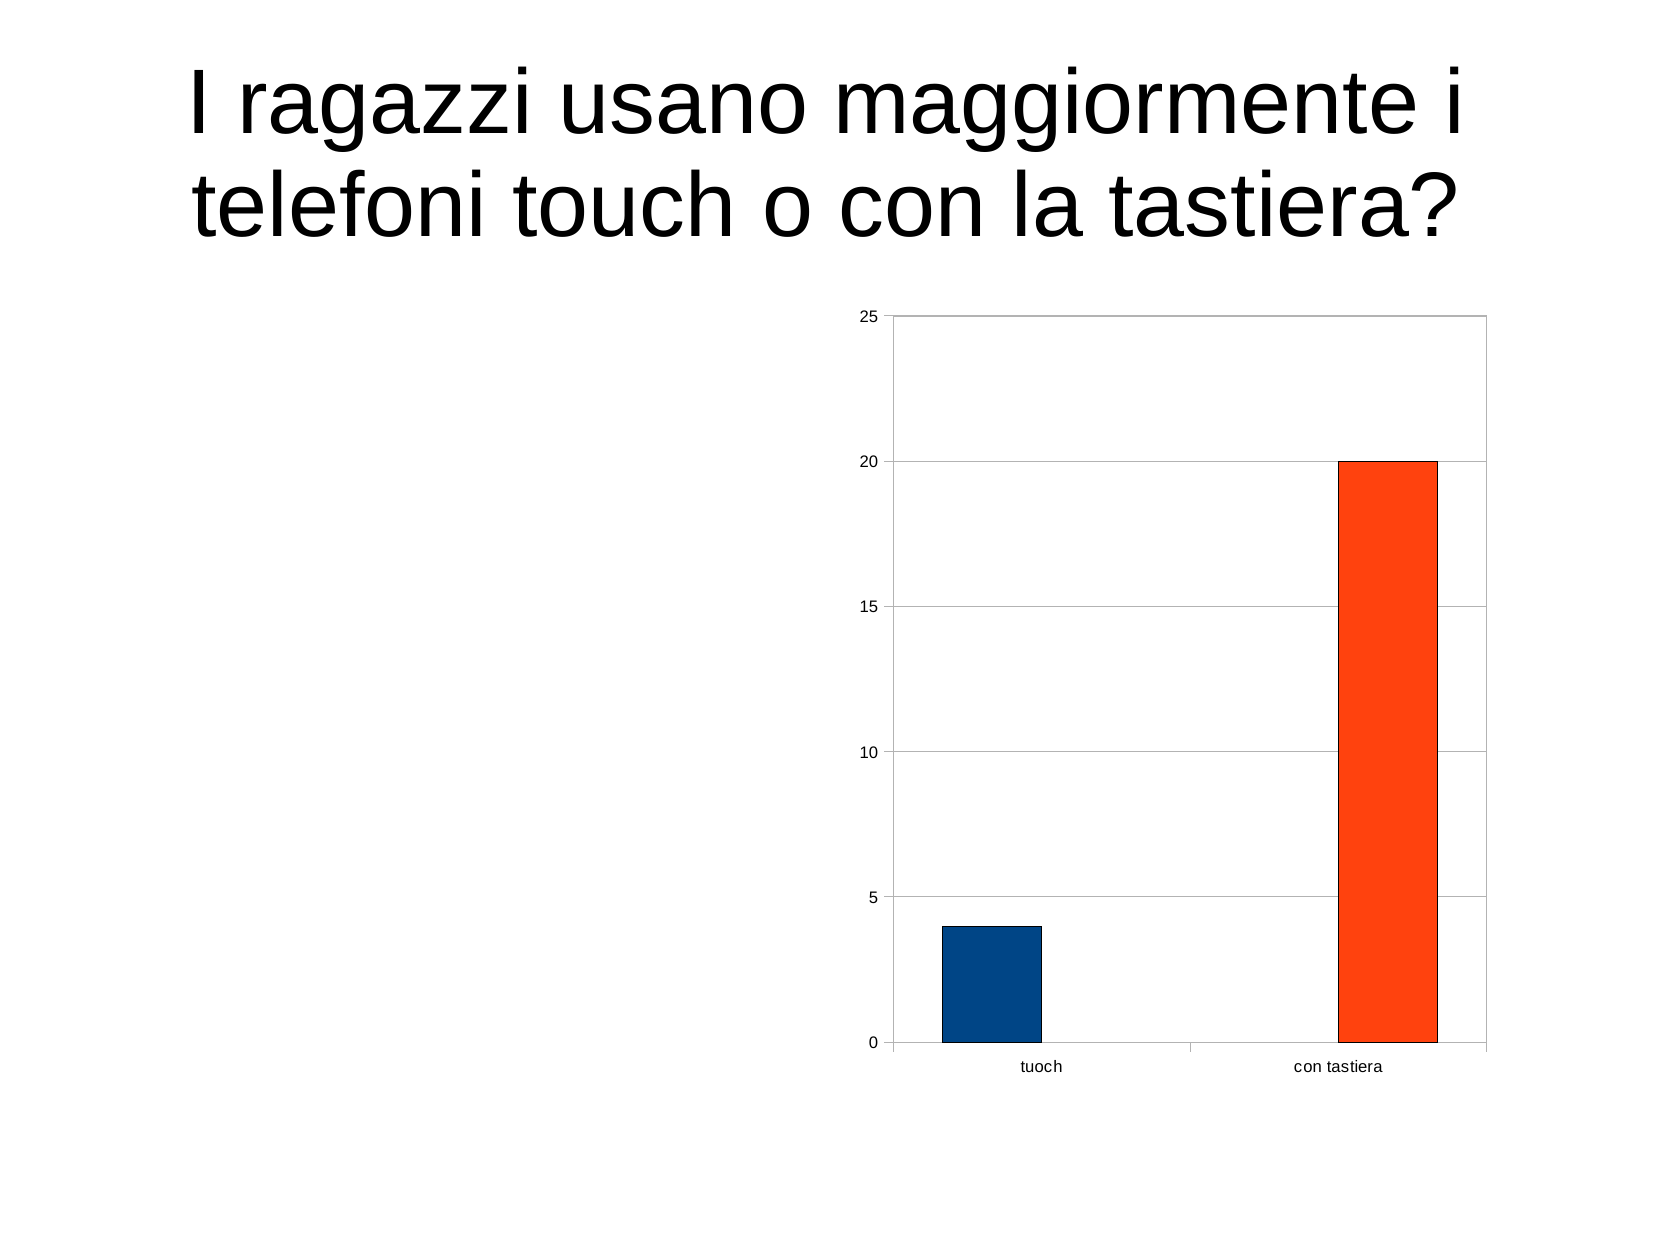

# I ragazzi usano maggiormente i telefoni touch o con la tastiera?
### Chart
| Category | Colonna 1 | |
|---|---|---|
| tuoch | 4.0 | None |
| con tastiera | None | 20.0 |